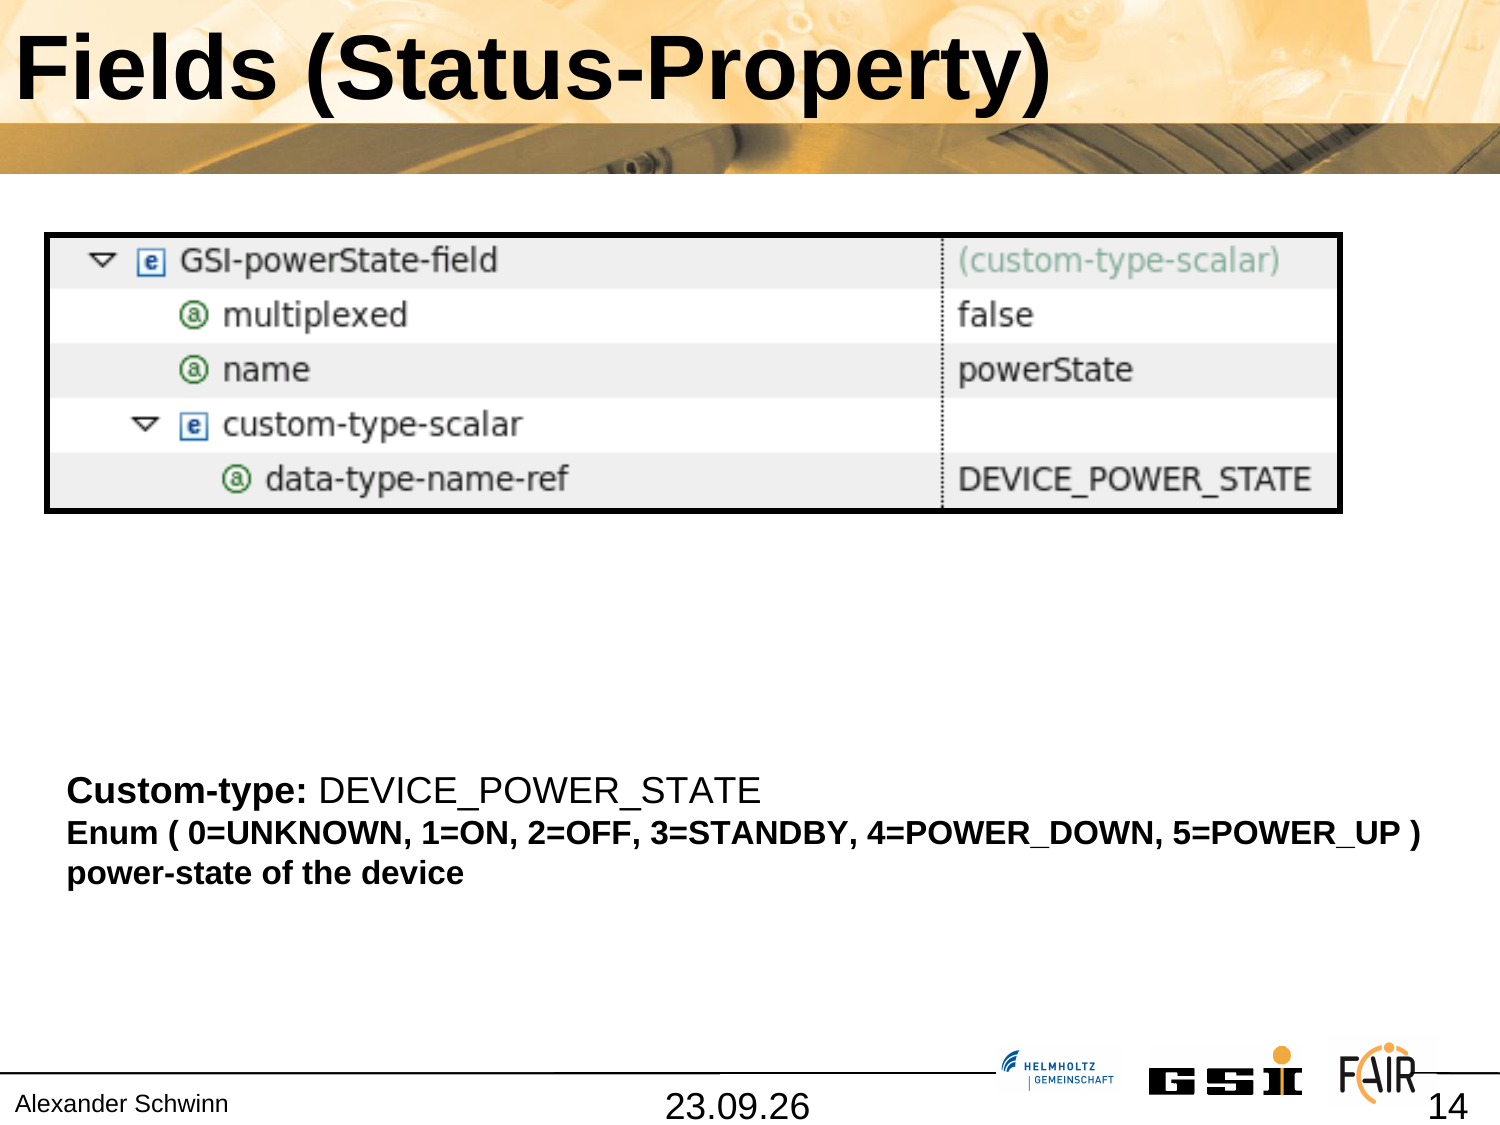

# Fields (Status-Property)
Custom-type: DEVICE_POWER_STATE
Enum ( 0=UNKNOWN, 1=ON, 2=OFF, 3=STANDBY, 4=POWER_DOWN, 5=POWER_UP )
power-state of the device
14